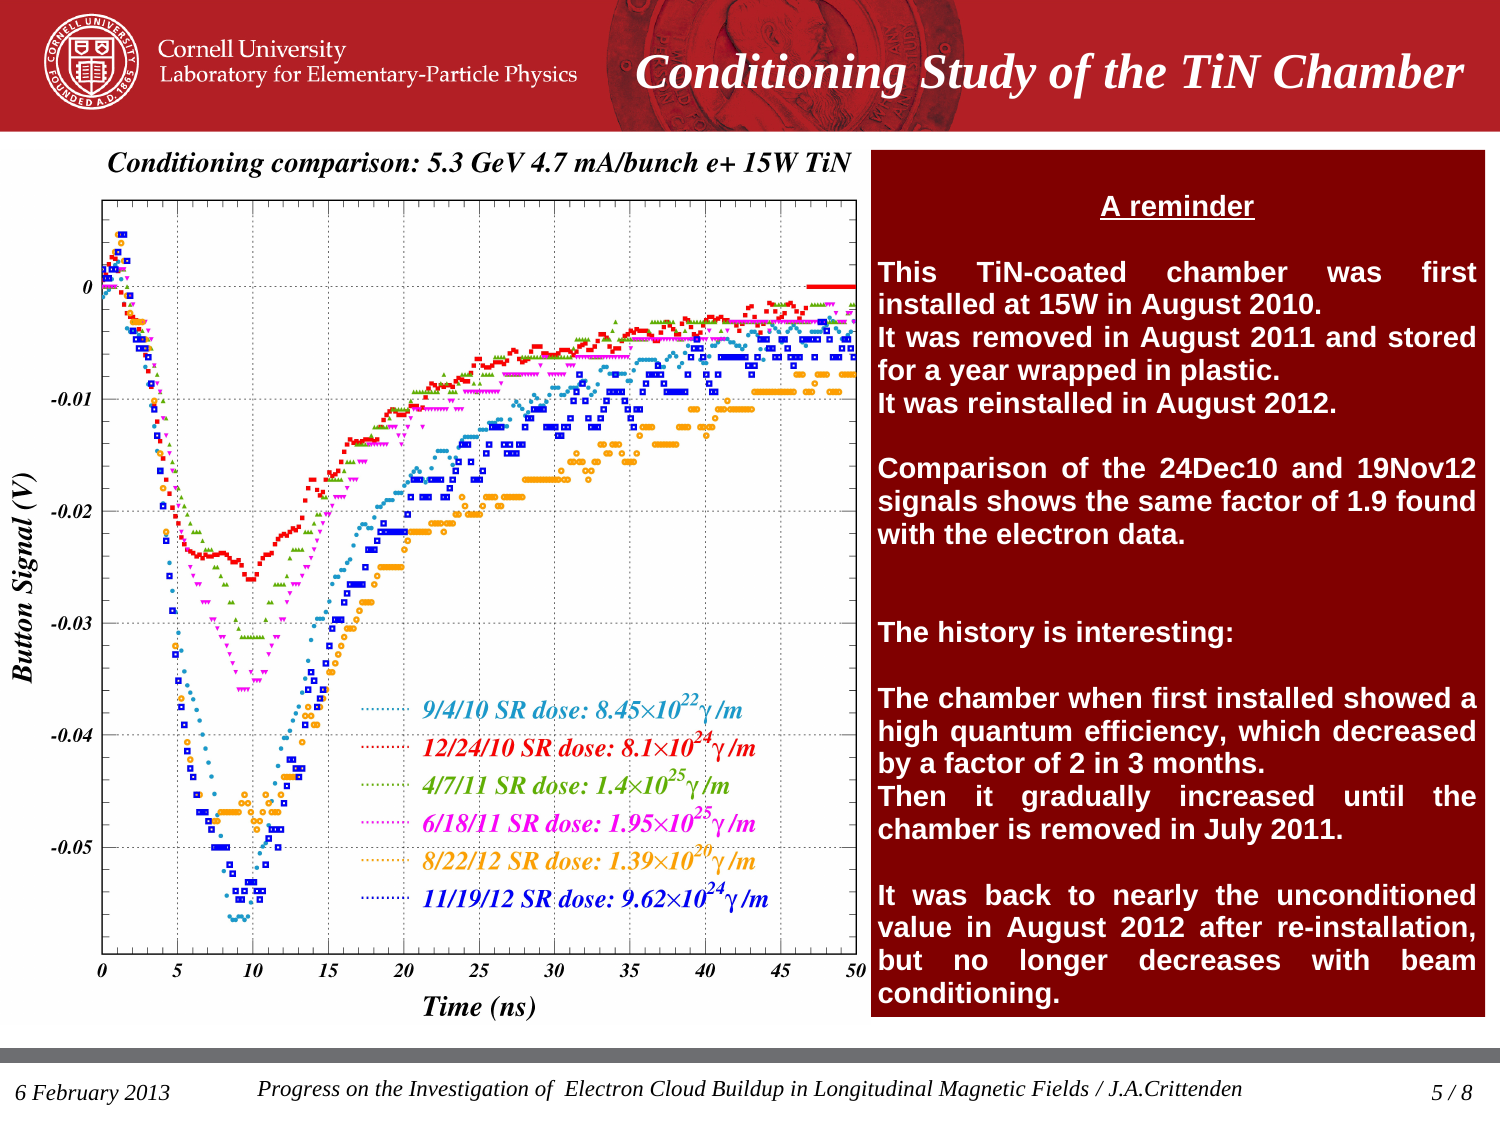

# Conditioning Study of the TiN Chamber
A reminder
This TiN-coated chamber was first installed at 15W in August 2010.
It was removed in August 2011 and stored for a year wrapped in plastic.
It was reinstalled in August 2012.
Comparison of the 24Dec10 and 19Nov12 signals shows the same factor of 1.9 found with the electron data.
The history is interesting:
The chamber when first installed showed a high quantum efficiency, which decreased by a factor of 2 in 3 months.
Then it gradually increased until the chamber is removed in July 2011.
It was back to nearly the unconditioned value in August 2012 after re-installation, but no longer decreases with beam conditioning.